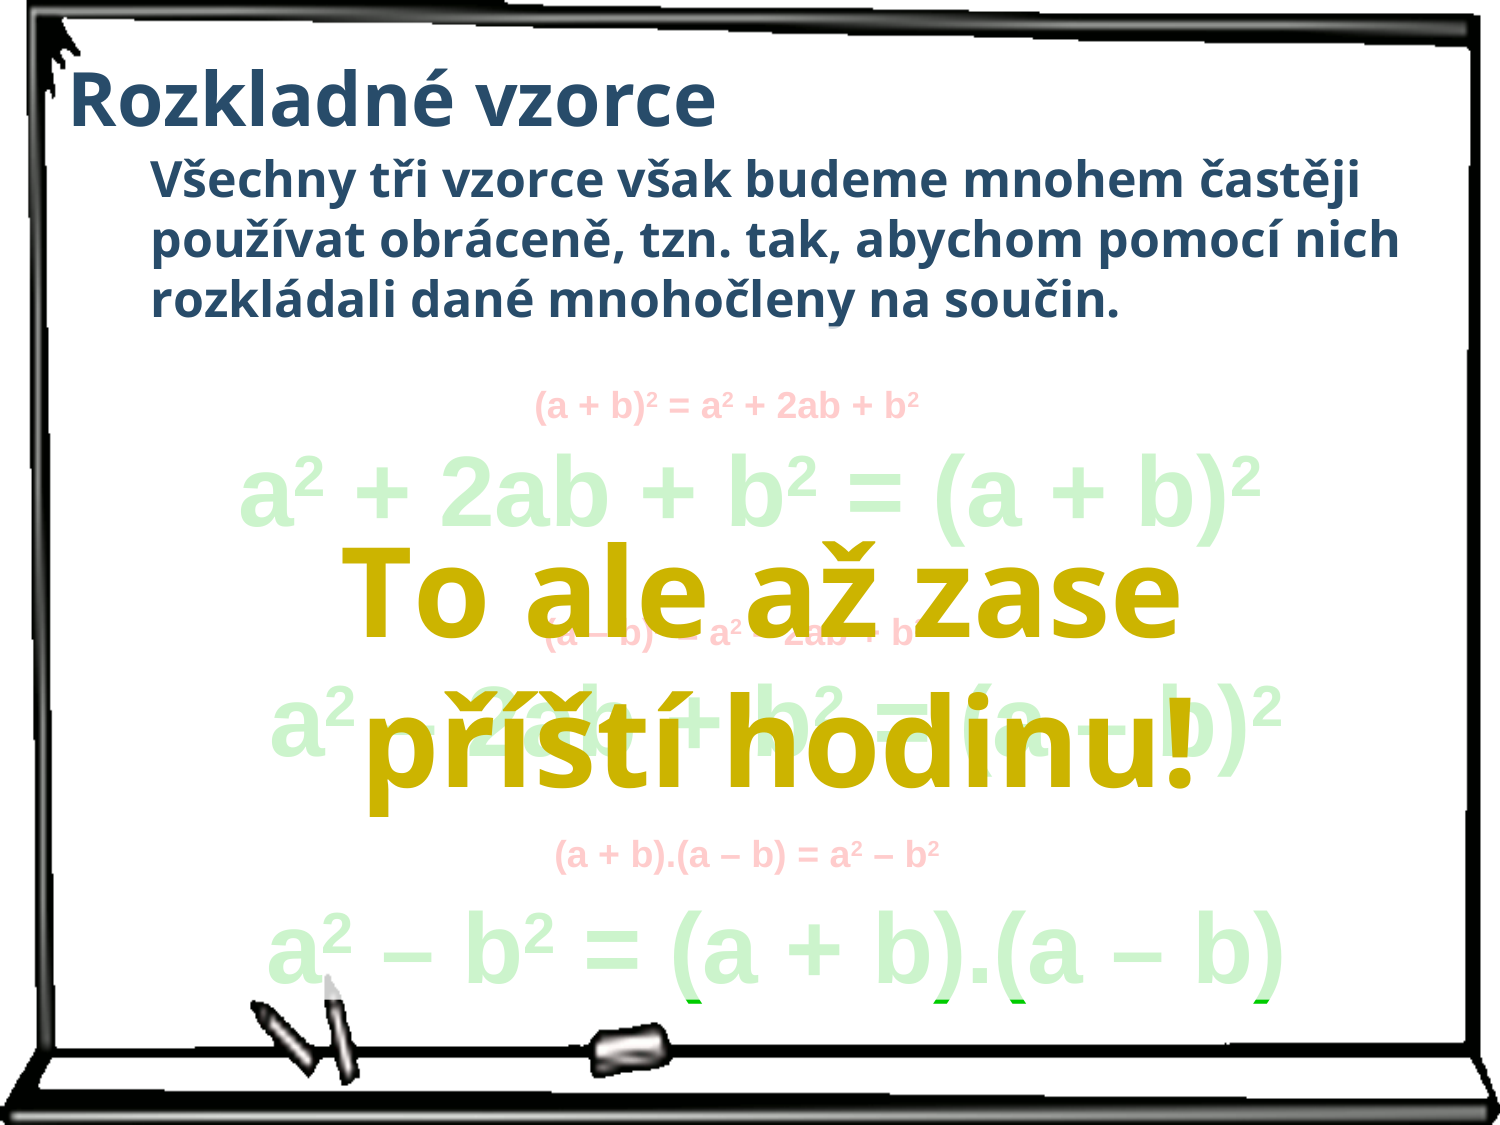

Rozkladné vzorce
Všechny tři vzorce však budeme mnohem častěji používat obráceně, tzn. tak, abychom pomocí nich rozkládali dané mnohočleny na součin.
To ale až zase
příští hodinu!
(a + b)2 = a2 + 2ab + b2
a2 + 2ab + b2 = (a + b)2
(a – b)2 = a2 – 2ab + b2
a2 – 2ab + b2 = (a – b)2
(a + b).(a – b) = a2 – b2
a2 – b2 = (a + b).(a – b)